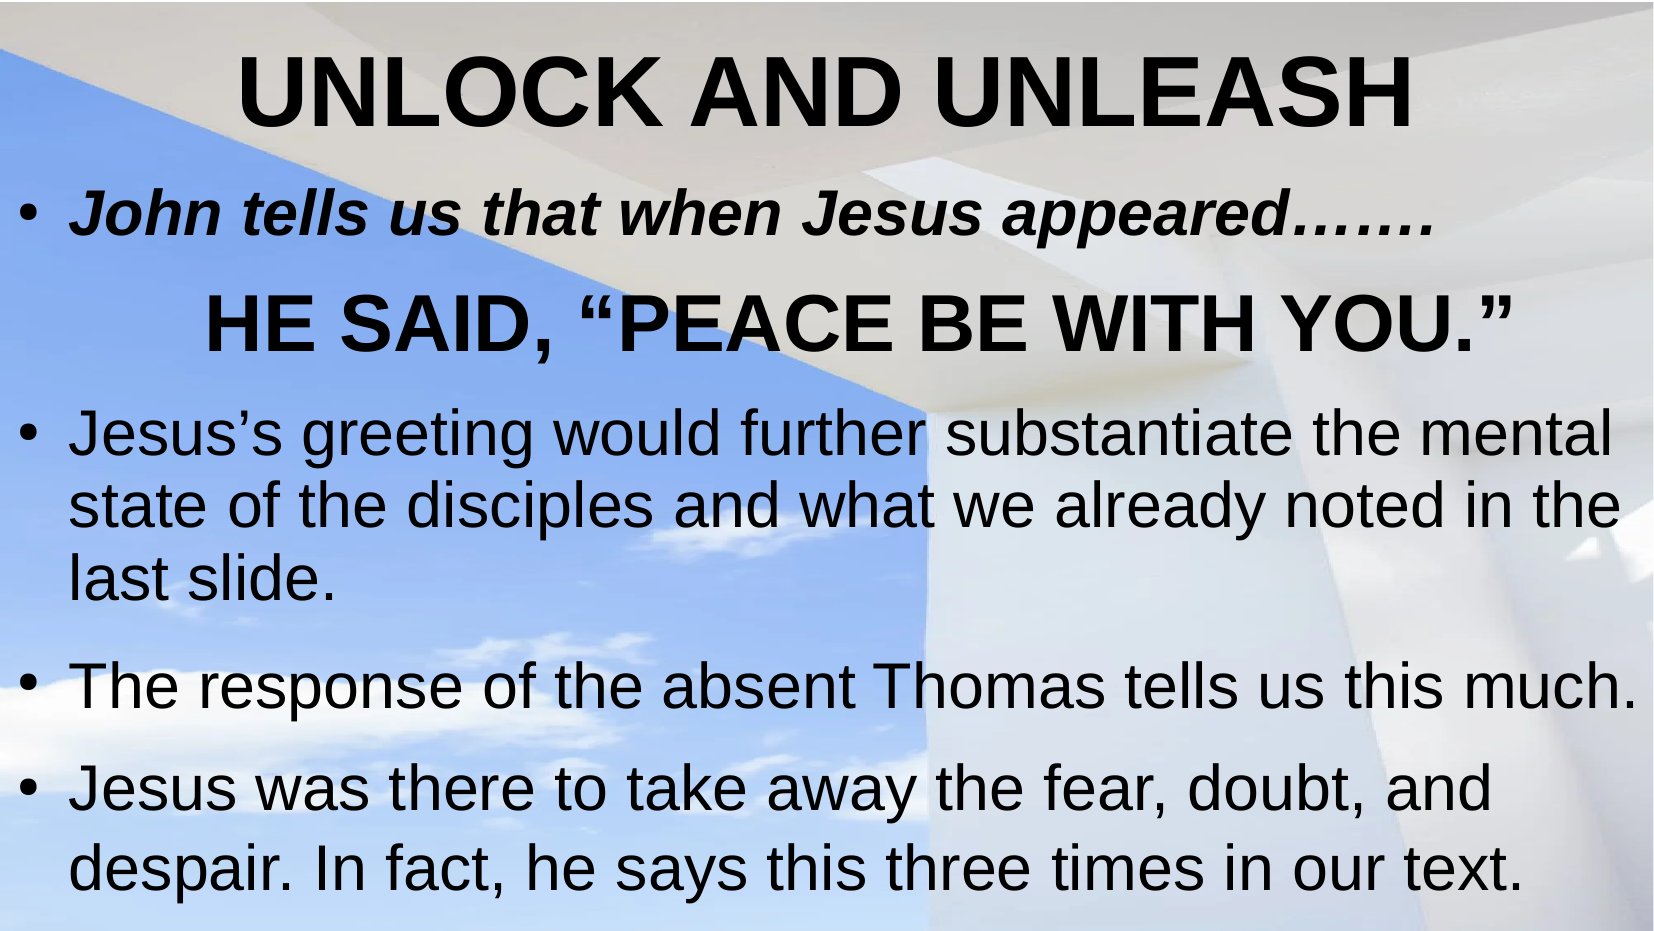

# UNLOCK AND UNLEASH
John tells us that when Jesus appeared…….
HE SAID, “PEACE BE WITH YOU.”
Jesus’s greeting would further substantiate the mental state of the disciples and what we already noted in the last slide.
The response of the absent Thomas tells us this much.
Jesus was there to take away the fear, doubt, and despair. In fact, he says this three times in our text.